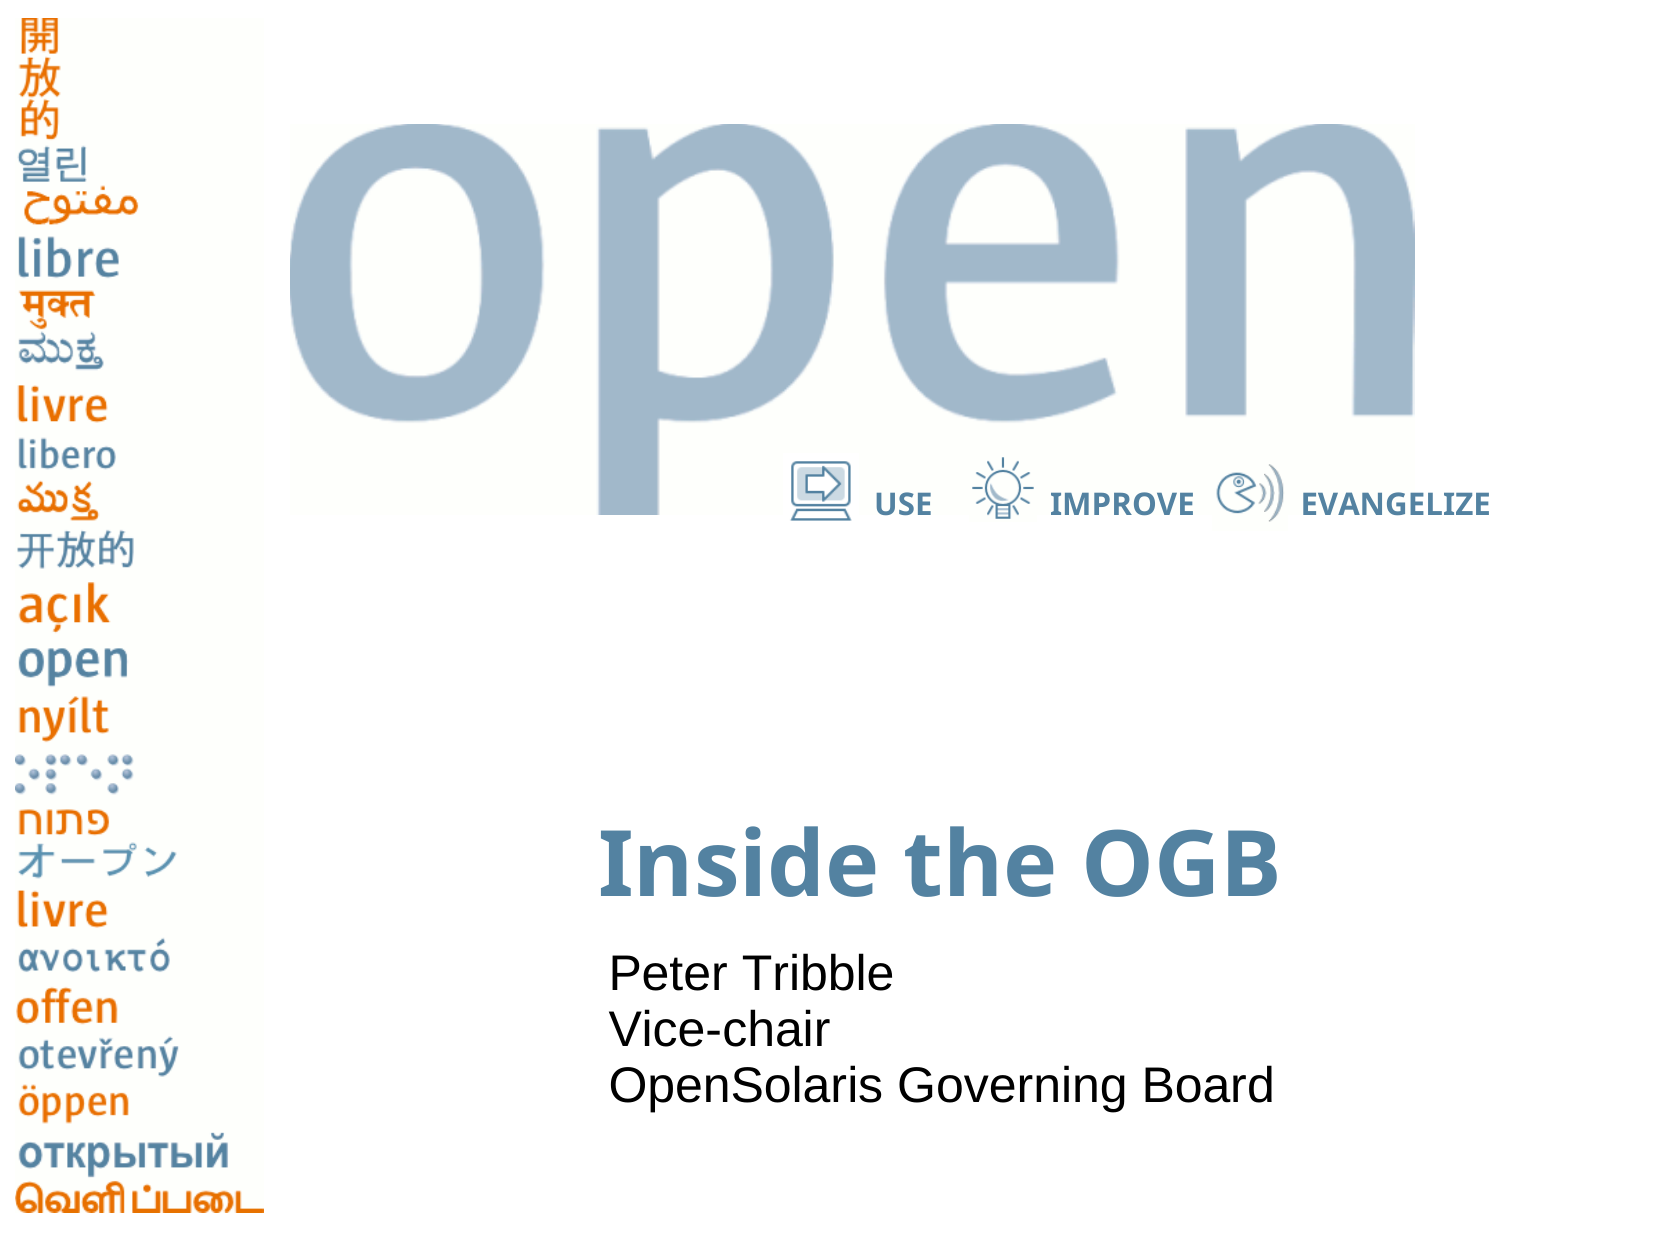

# Inside the OGB
Peter Tribble
Vice-chair
OpenSolaris Governing Board